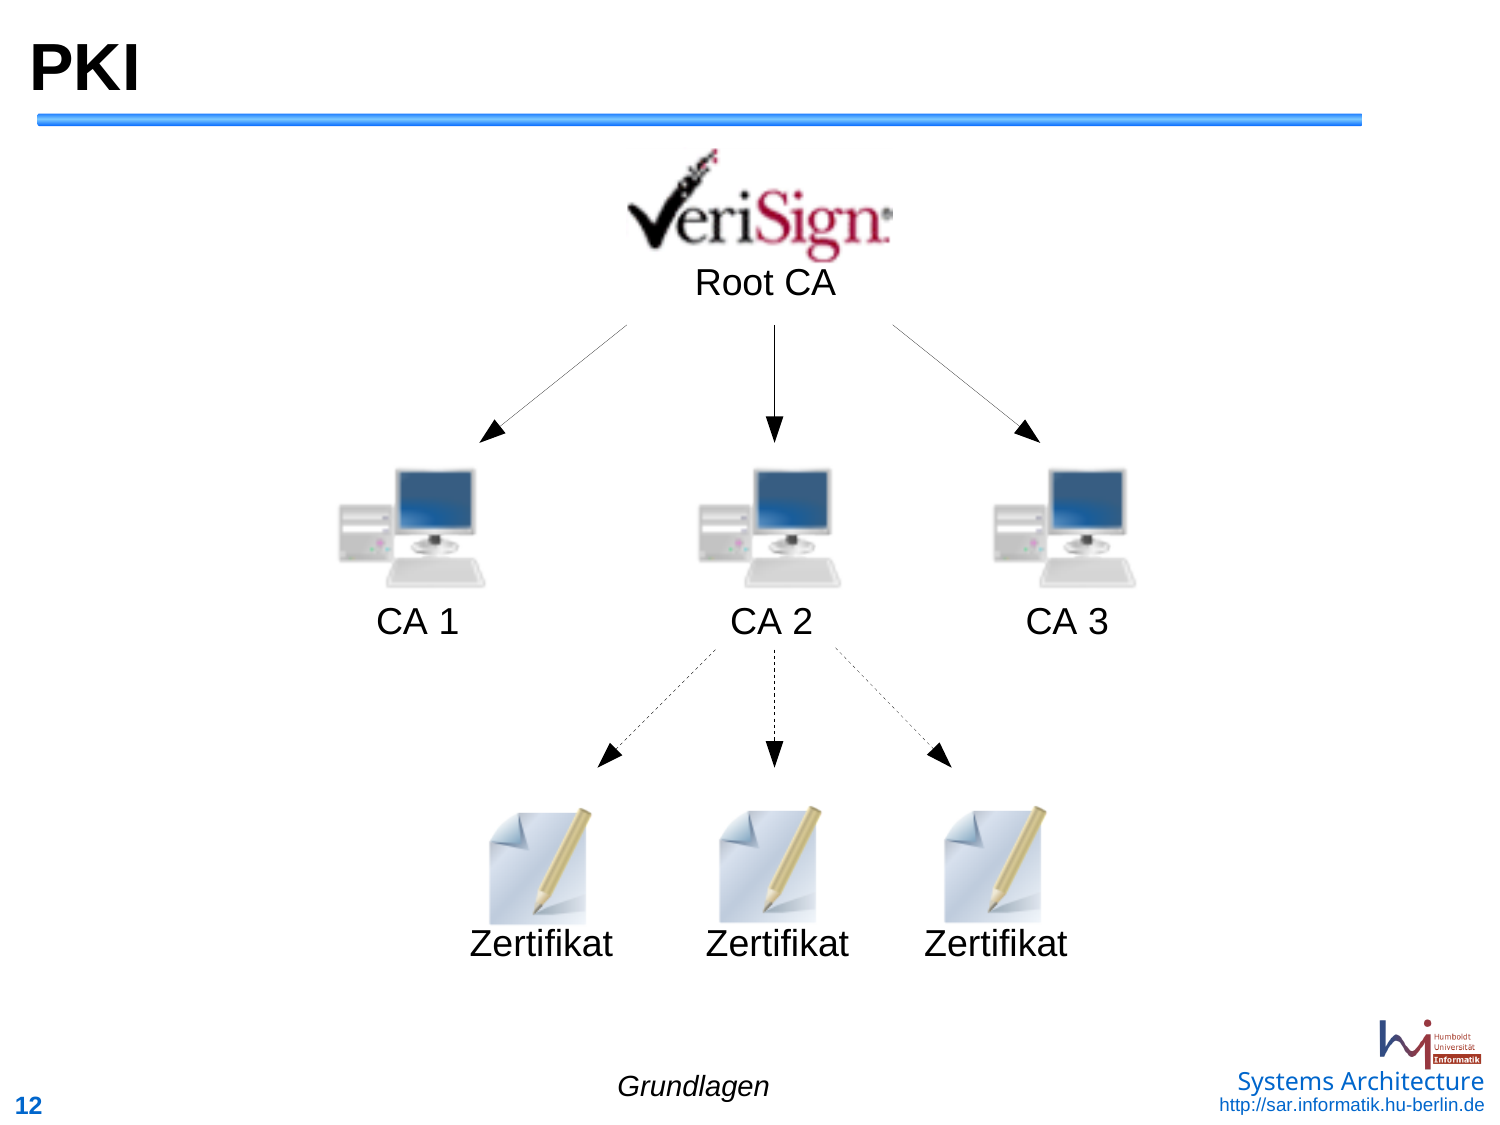

# PKI
Root CA
CA 1
CA 2
CA 3
Zertifikat
Zertifikat
Zertifikat
Grundlagen